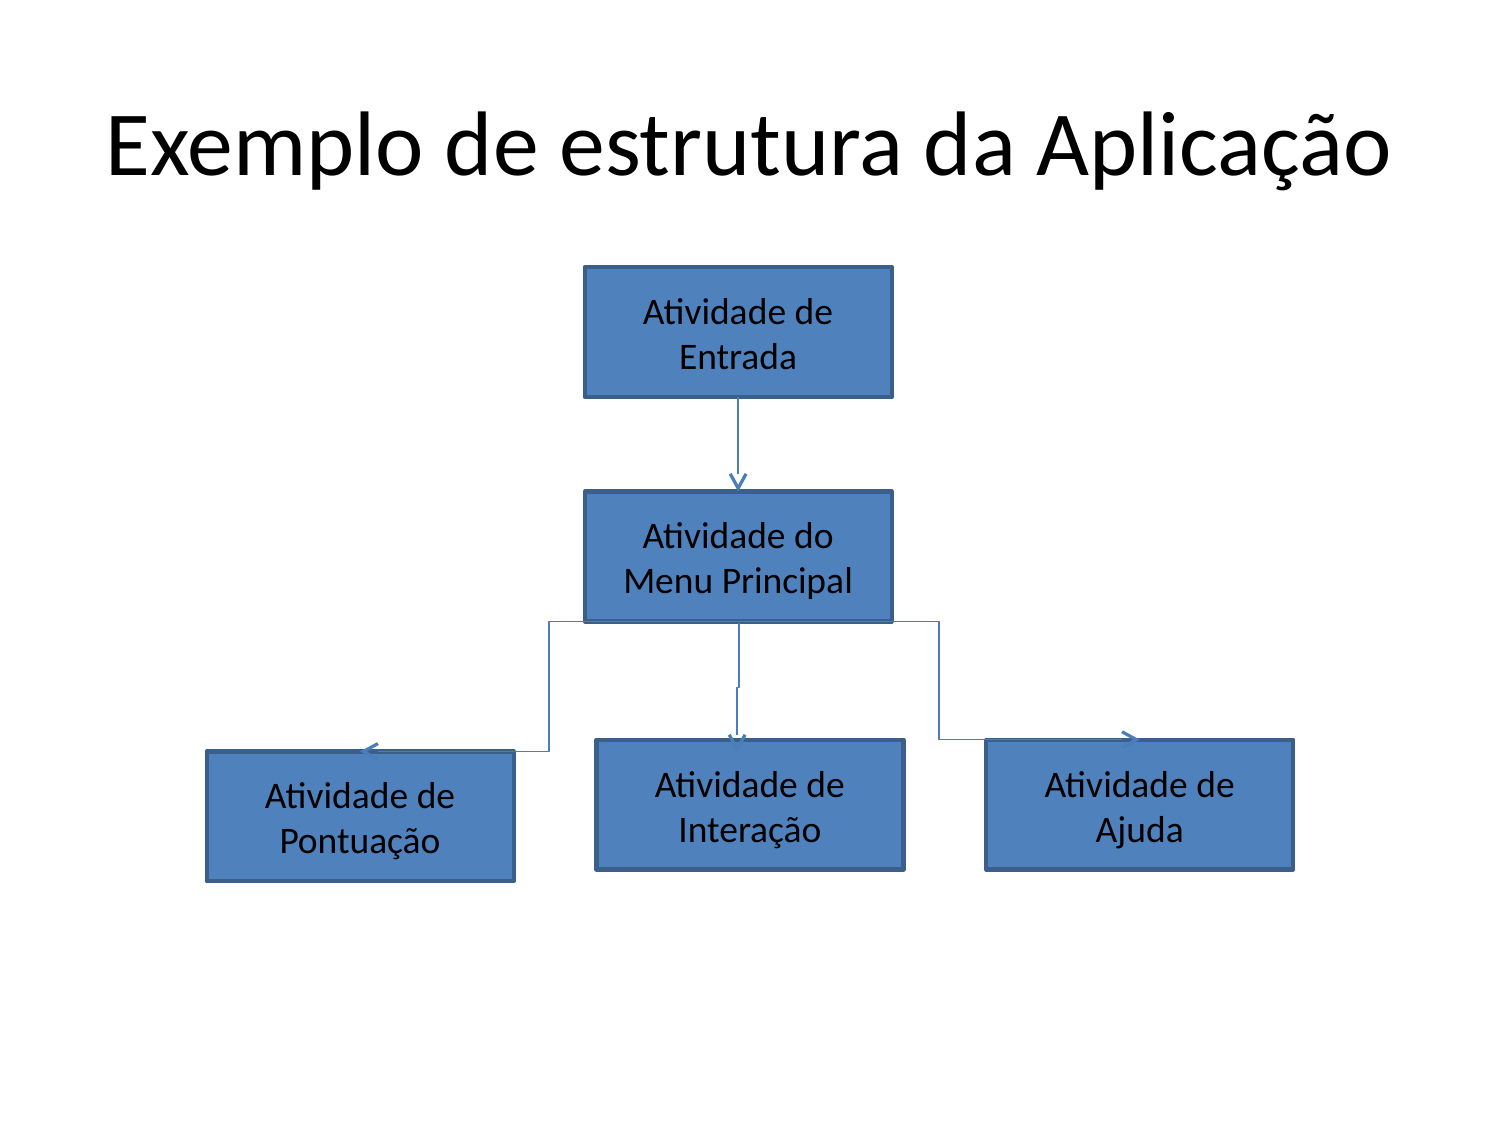

# Exemplo de estrutura da Aplicação
Atividade de Entrada
Atividade do Menu Principal
Atividade de Interação
Atividade de Ajuda
Atividade de Pontuação